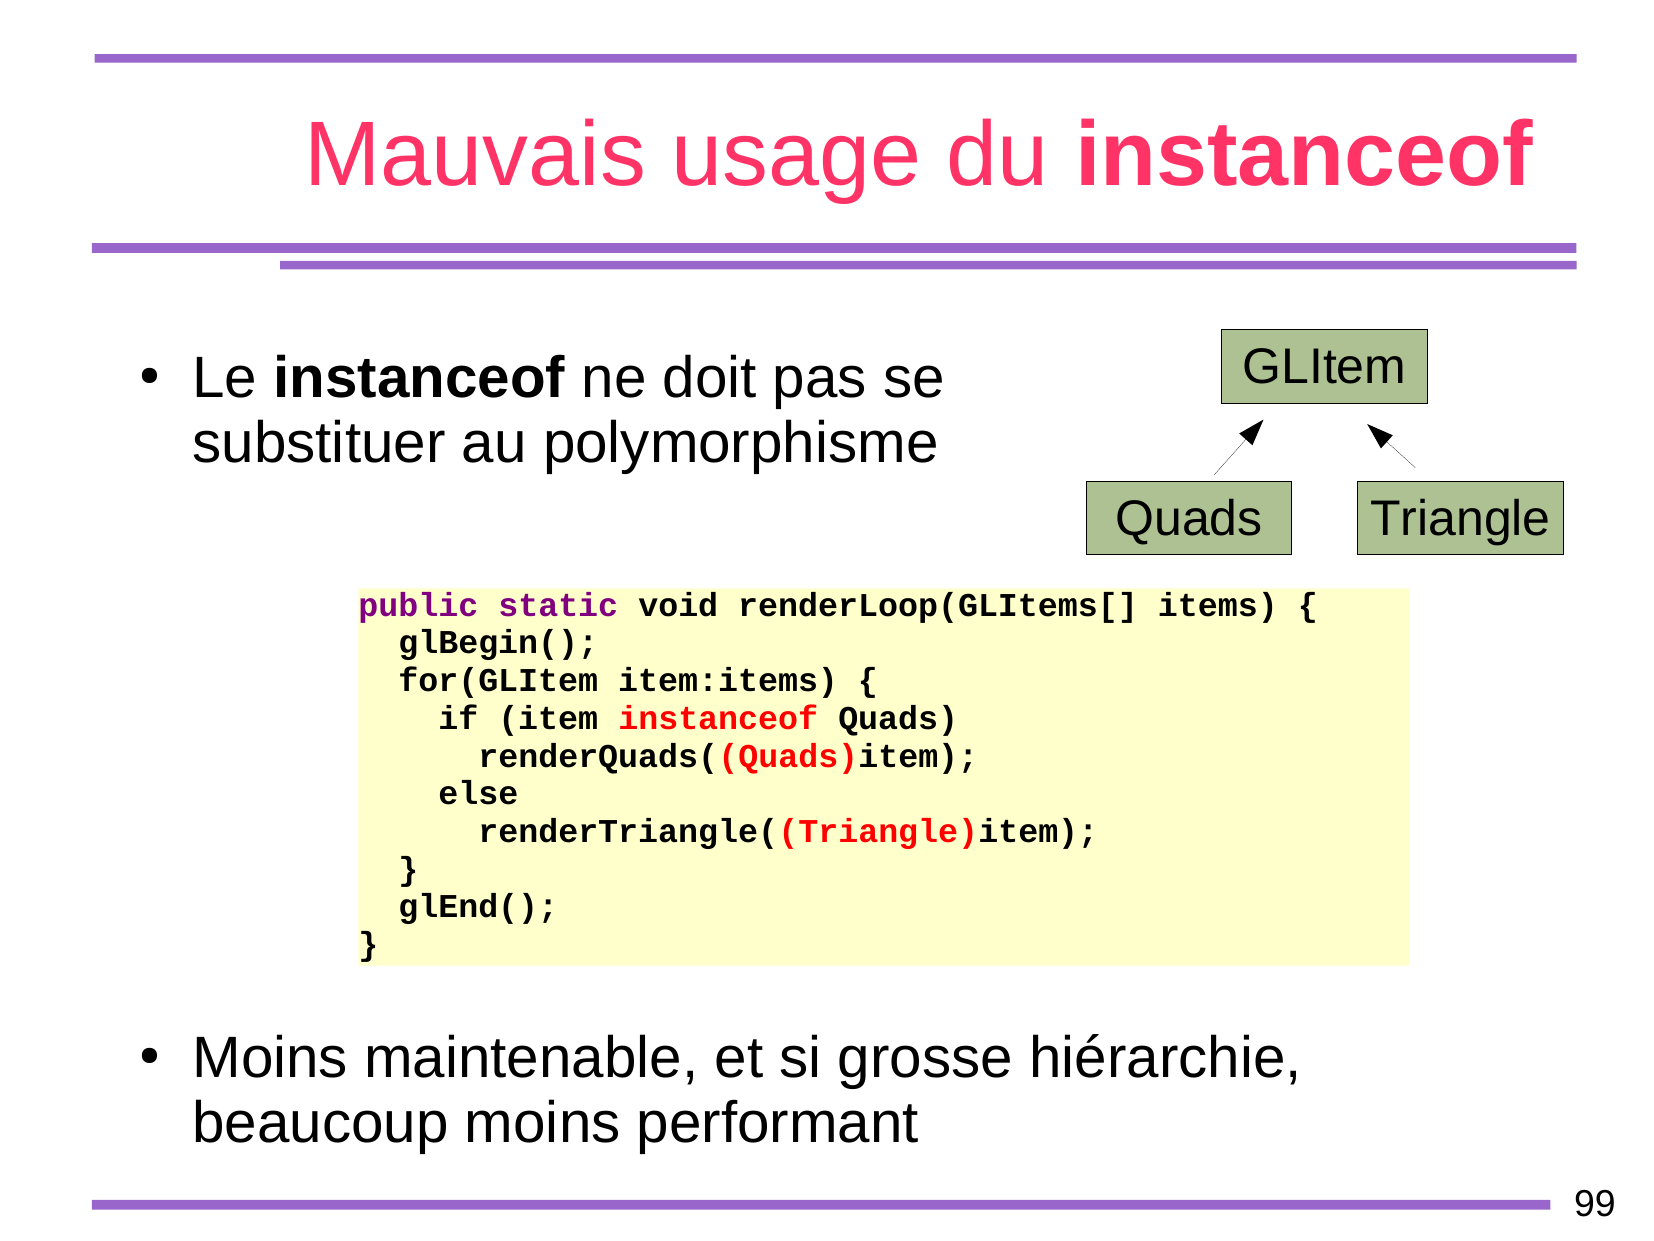

# Mauvais usage du instanceof
GLItem
Le instanceof ne doit pas se
substituer au polymorphisme
Moins maintenable, et si grosse hiérarchie, beaucoup moins performant
Quads
Triangle
public static void renderLoop(GLItems[] items) {
 glBegin();
 for(GLItem item:items) {
 if (item instanceof Quads)
 renderQuads((Quads)item);
 else
 renderTriangle((Triangle)item);
 }
 glEnd();
}